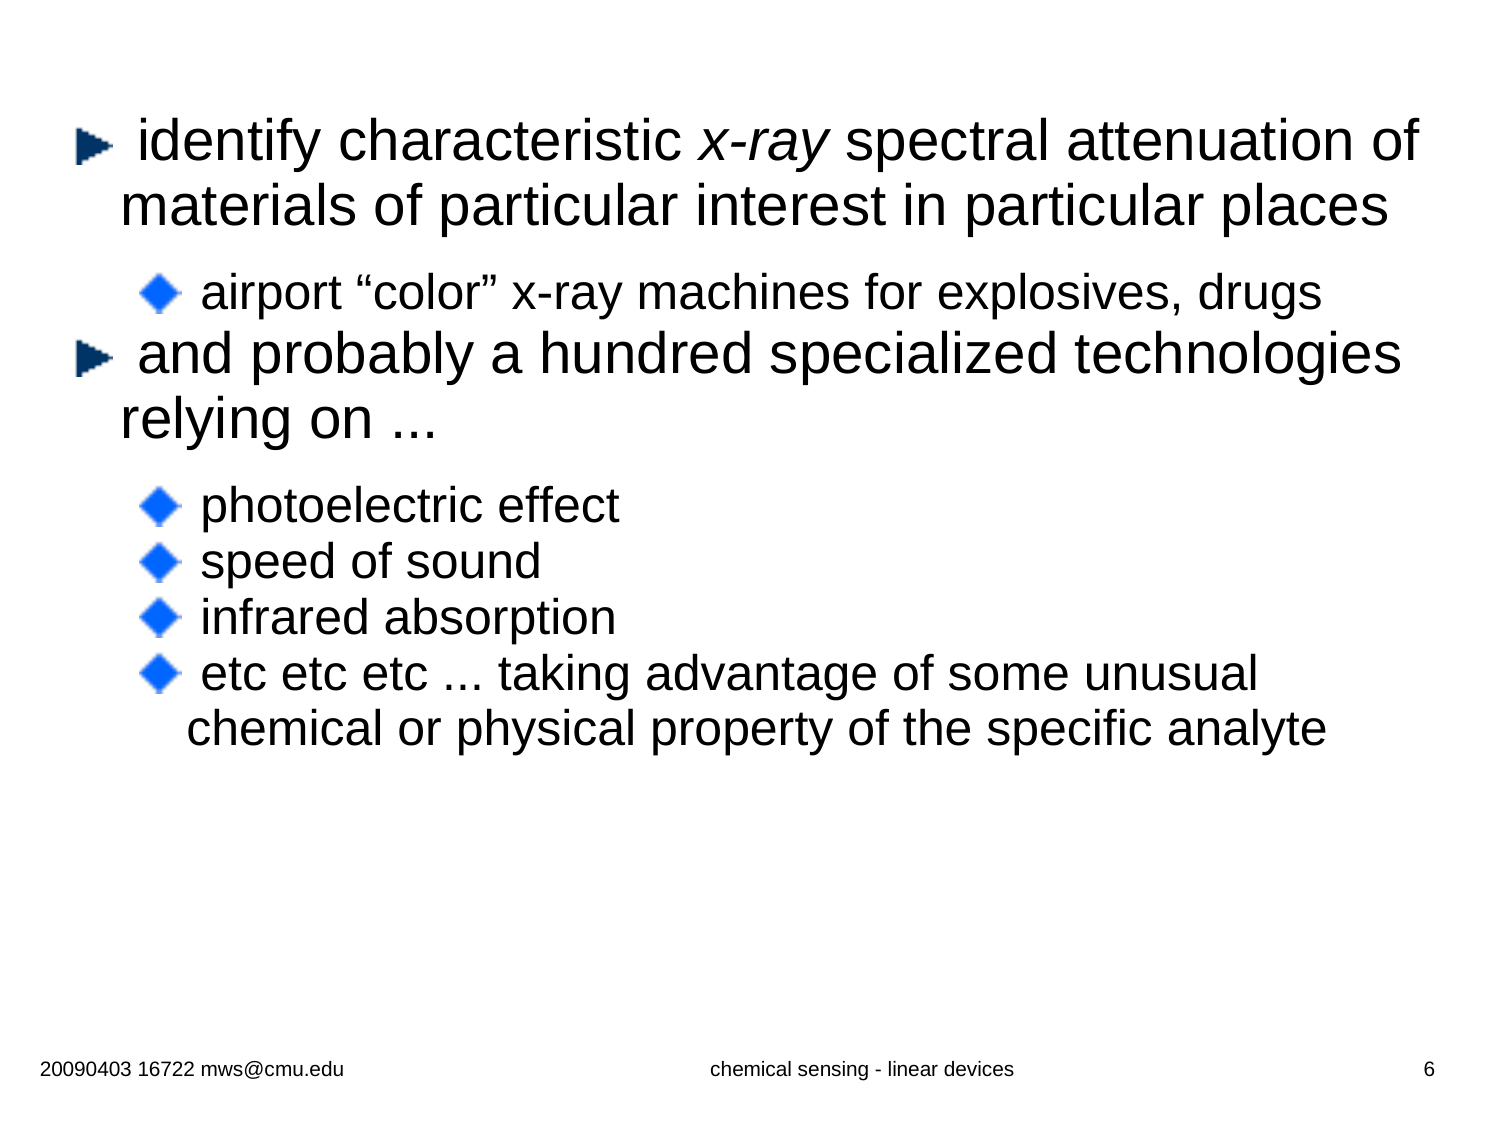

# identify characteristic x-ray spectral attenuation of materials of particular interest in particular places
 airport “color” x-ray machines for explosives, drugs
 and probably a hundred specialized technologies relying on ...
 photoelectric effect
 speed of sound
 infrared absorption
 etc etc etc ... taking advantage of some unusual chemical or physical property of the specific analyte
20090403 16722 mws@cmu.edu
chemical sensing - linear devices
6